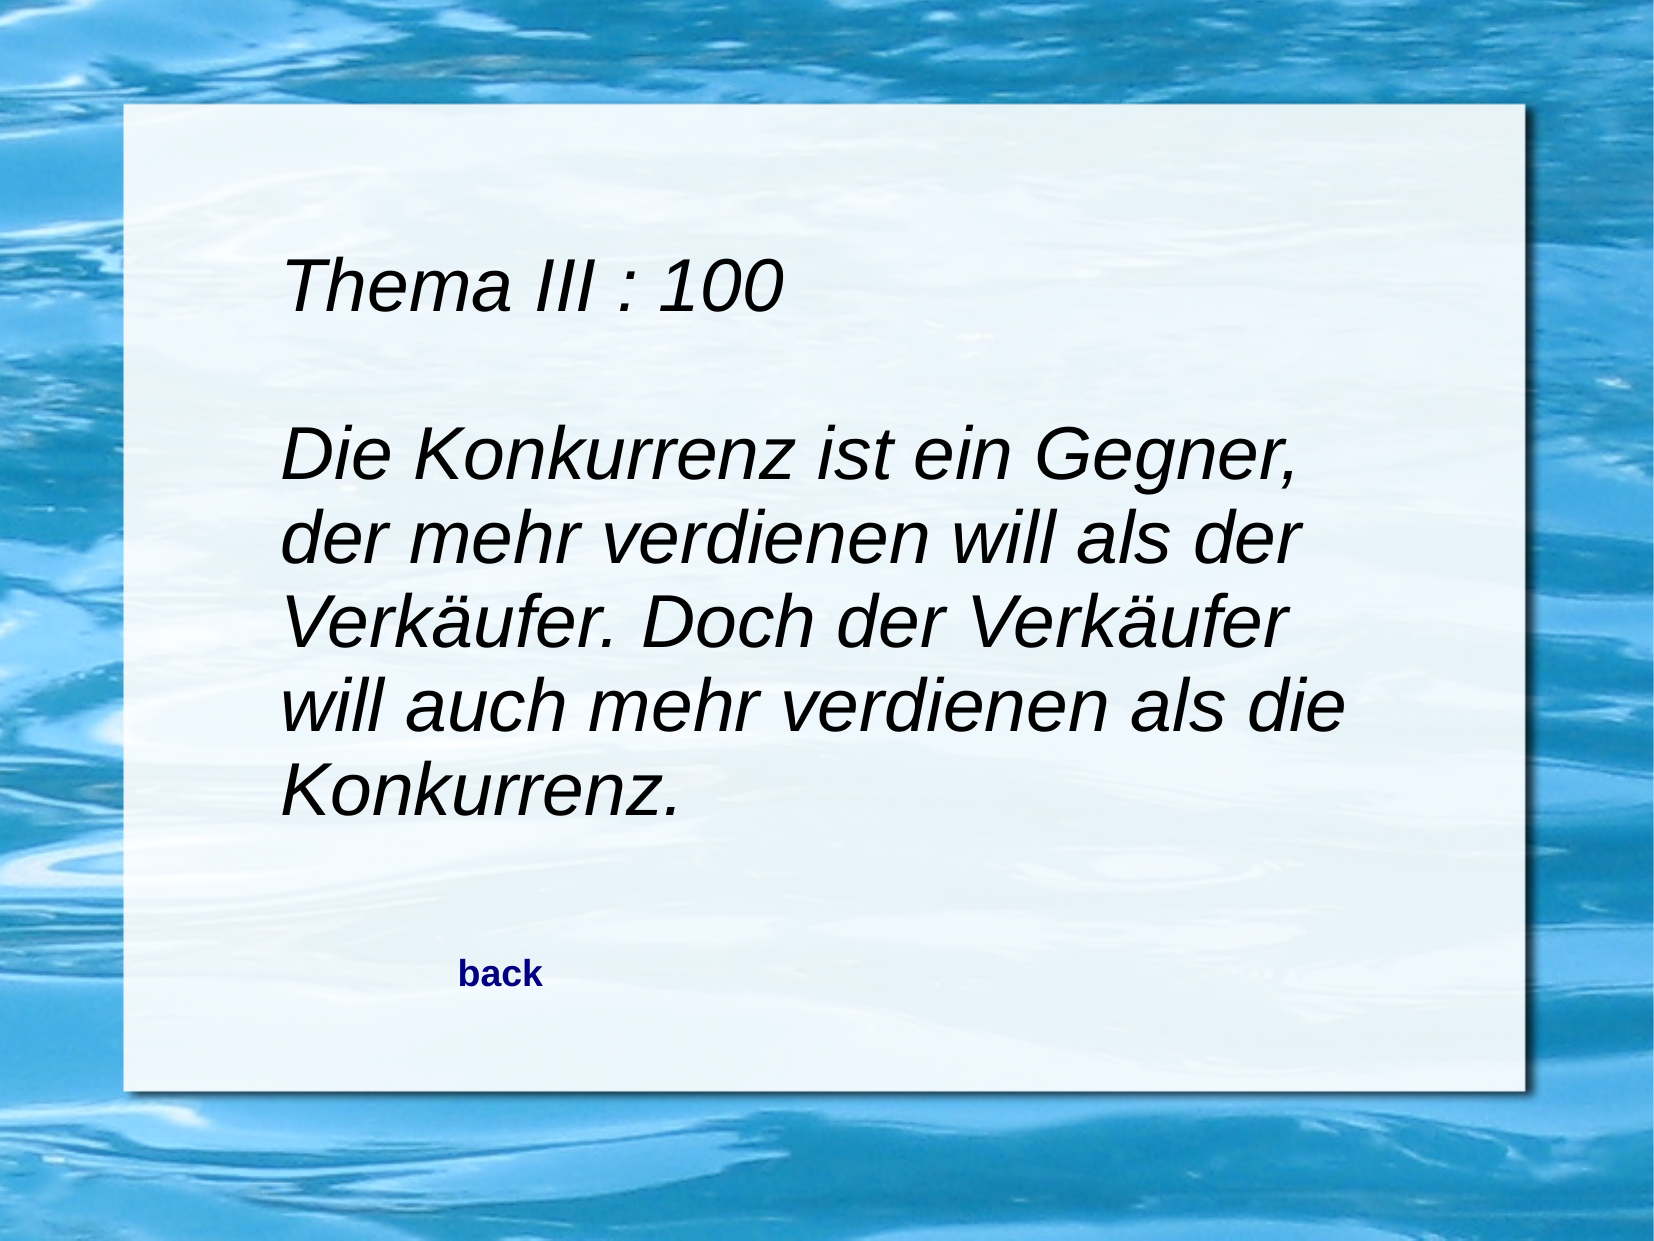

Thema III : 100
Die Konkurrenz ist ein Gegner, der mehr verdienen will als der Verkäufer. Doch der Verkäufer will auch mehr verdienen als die Konkurrenz.
back